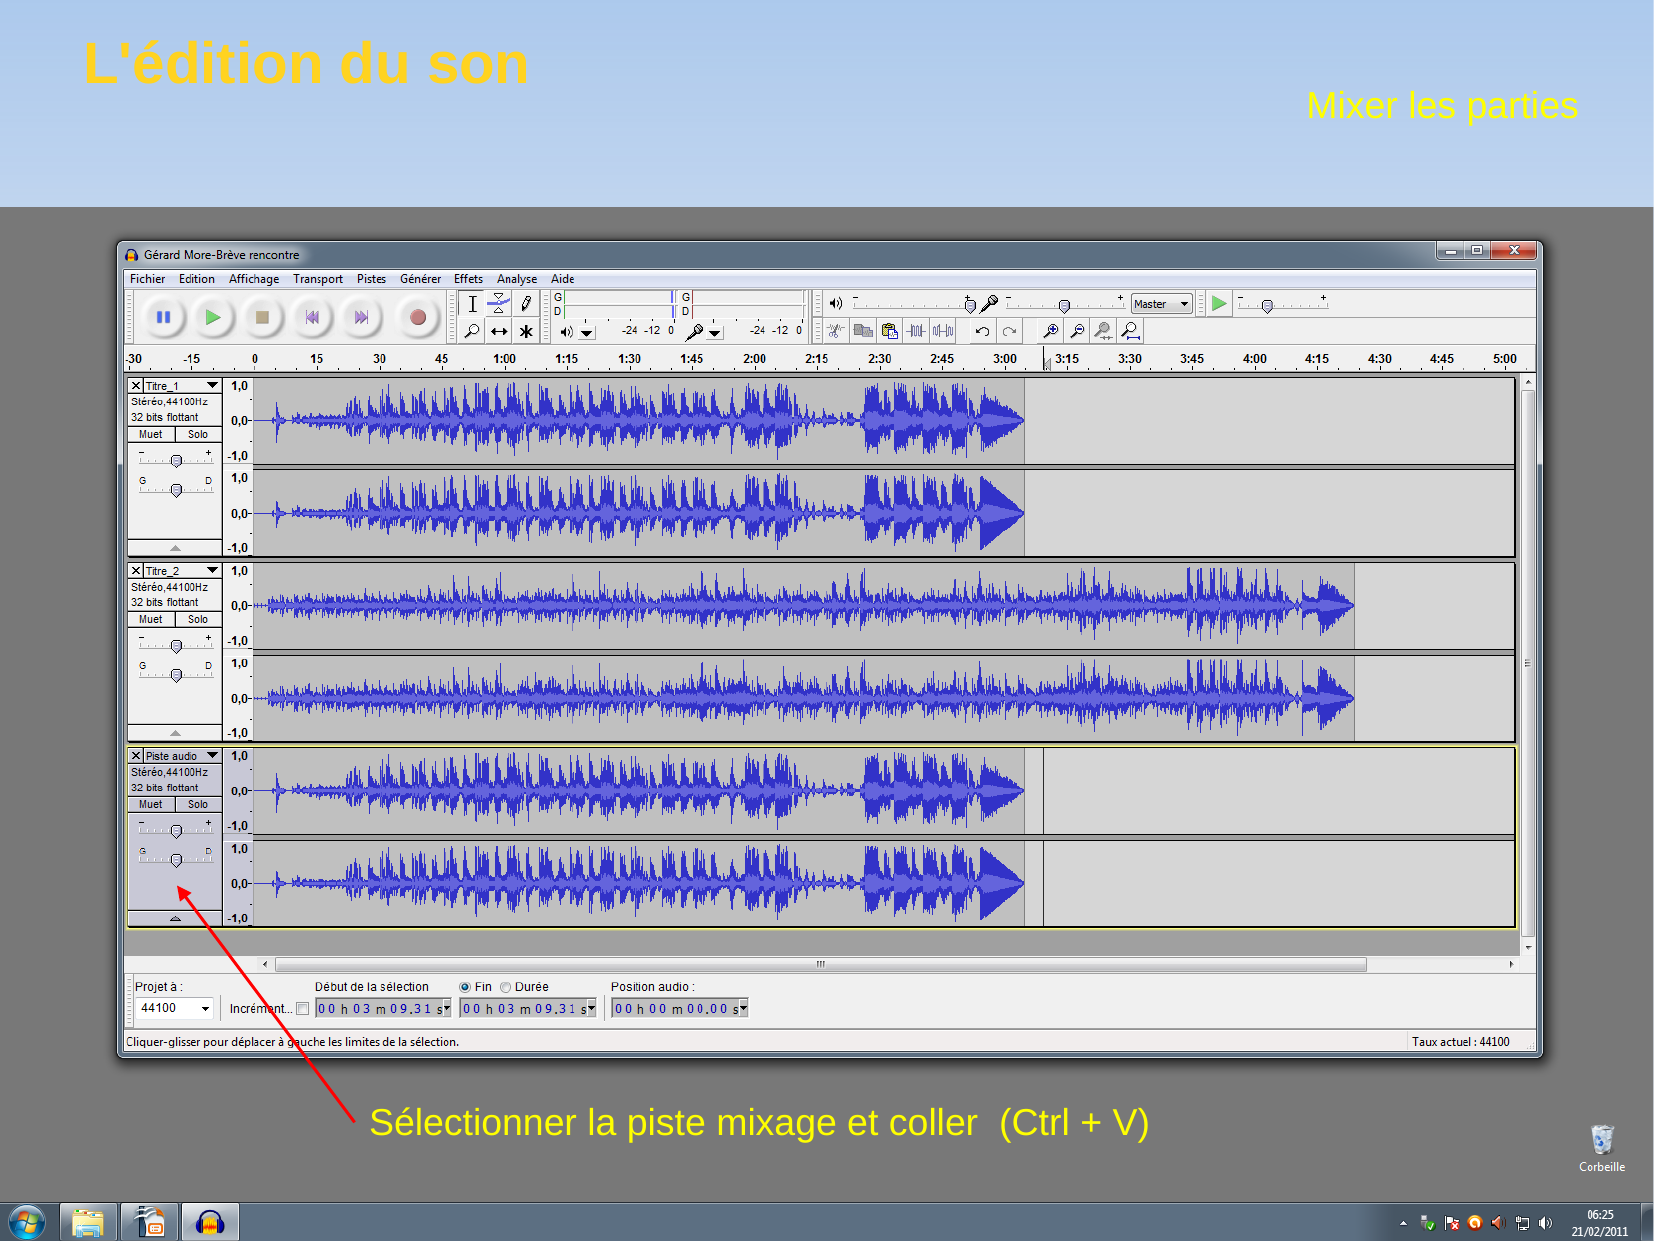

L'édition du son
 Mixer les parties
#
Sélectionner la piste mixage et coller (Ctrl + V)